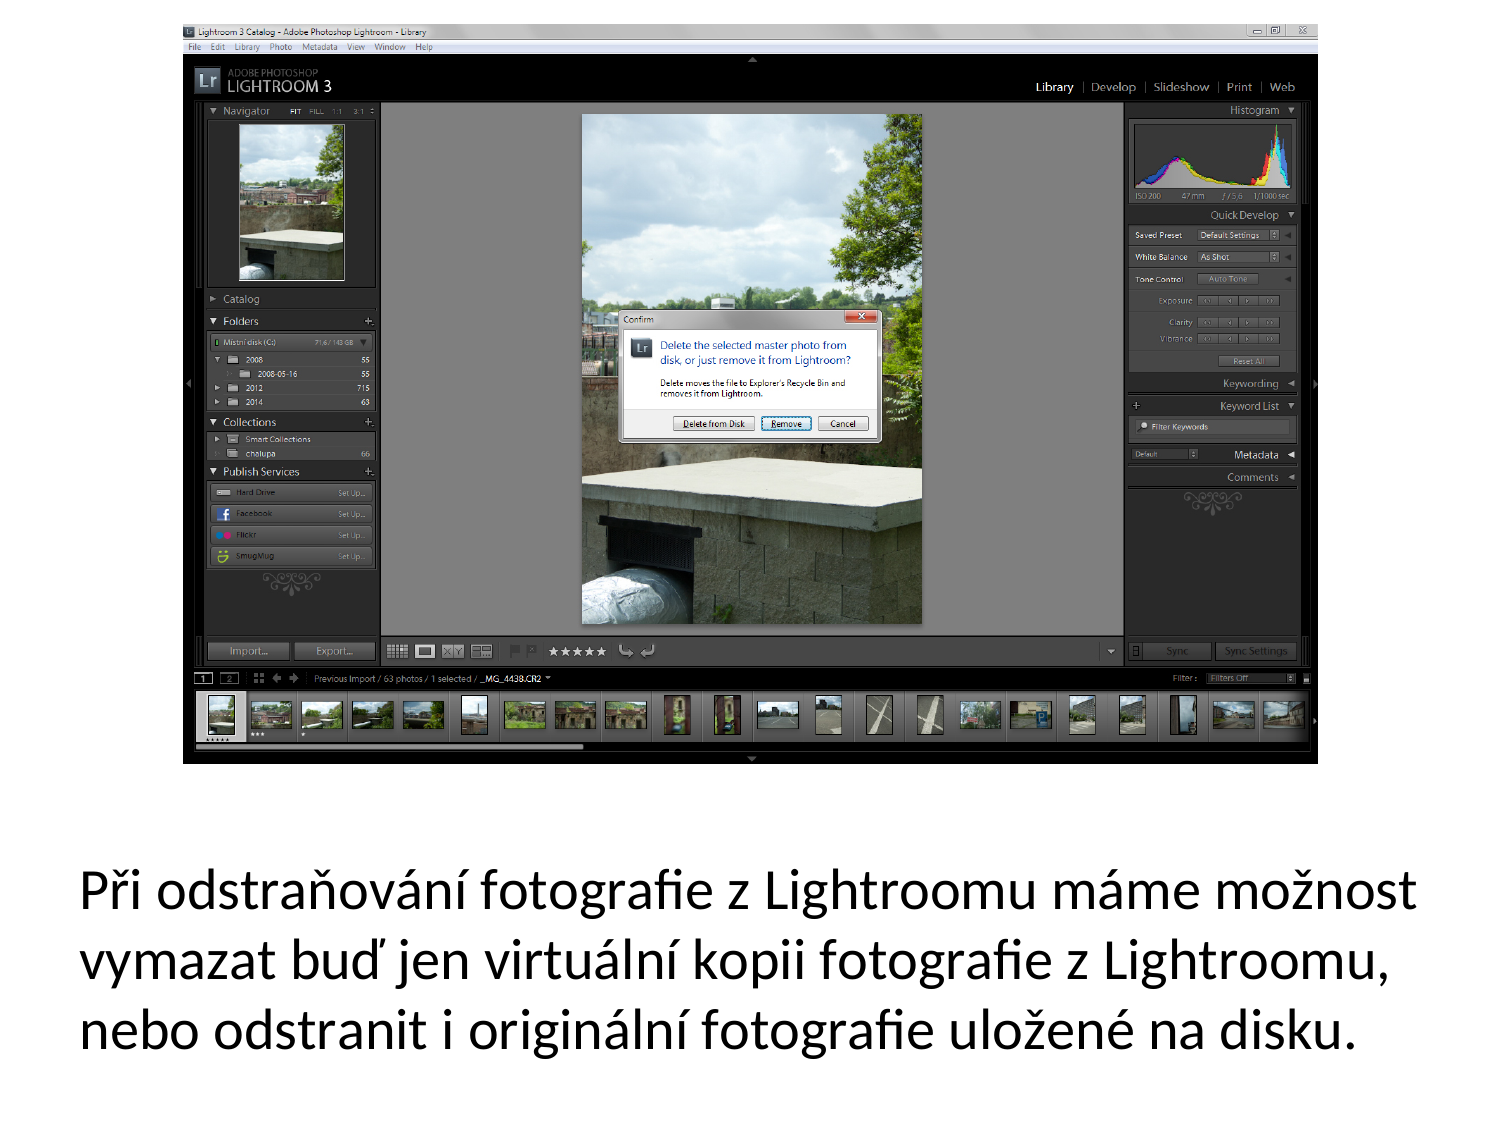

Při odstraňování fotografie z Lightroomu máme možnost vymazat buď jen virtuální kopii fotografie z Lightroomu, nebo odstranit i originální fotografie uložené na disku.